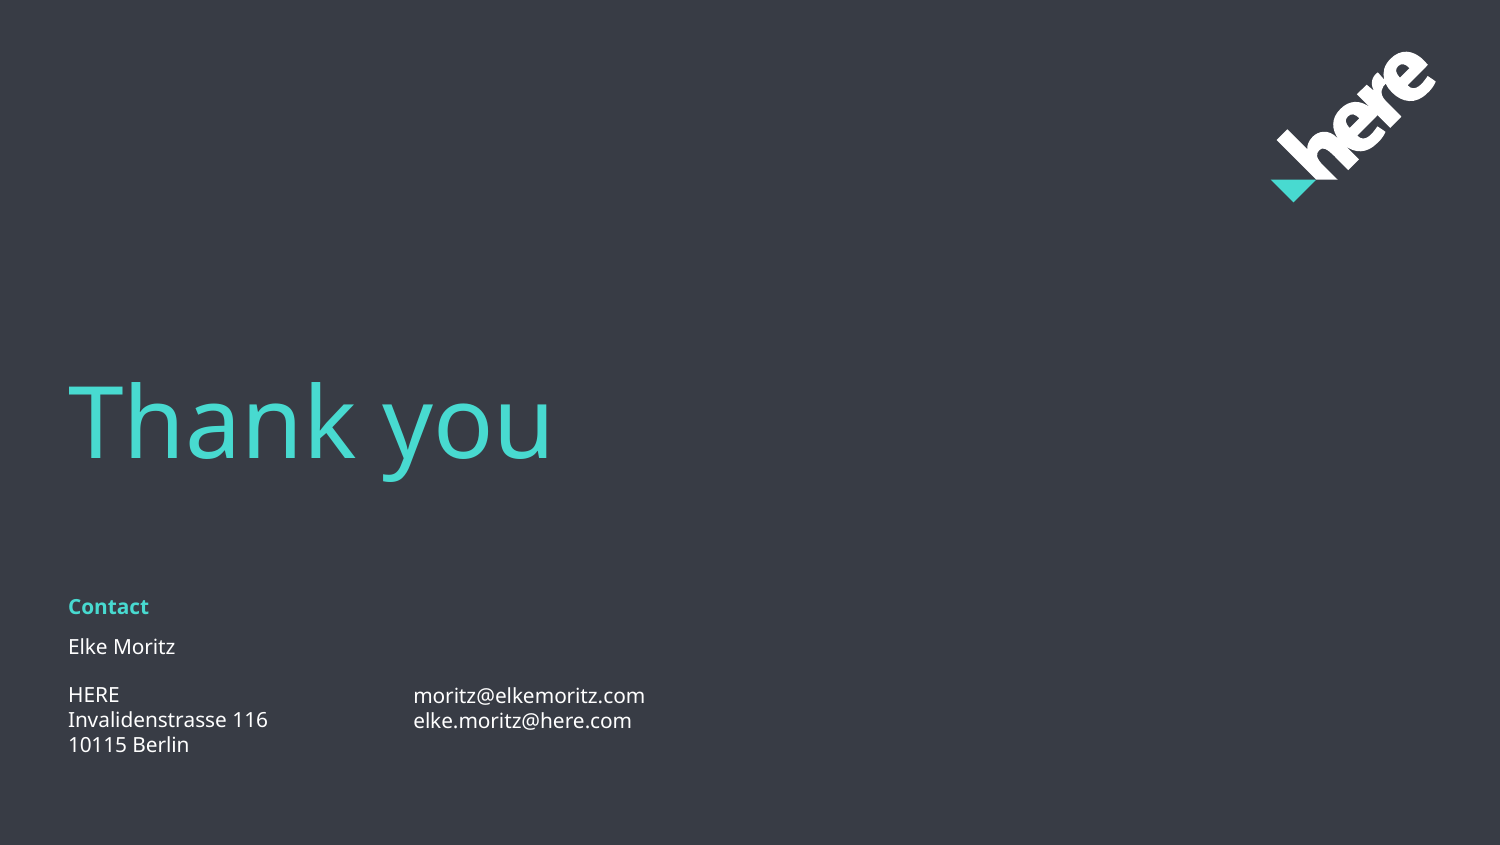

# Elke Moritz
moritz@elkemoritz.com
elke.moritz@here.com
HERE
Invalidenstrasse 116
10115 Berlin